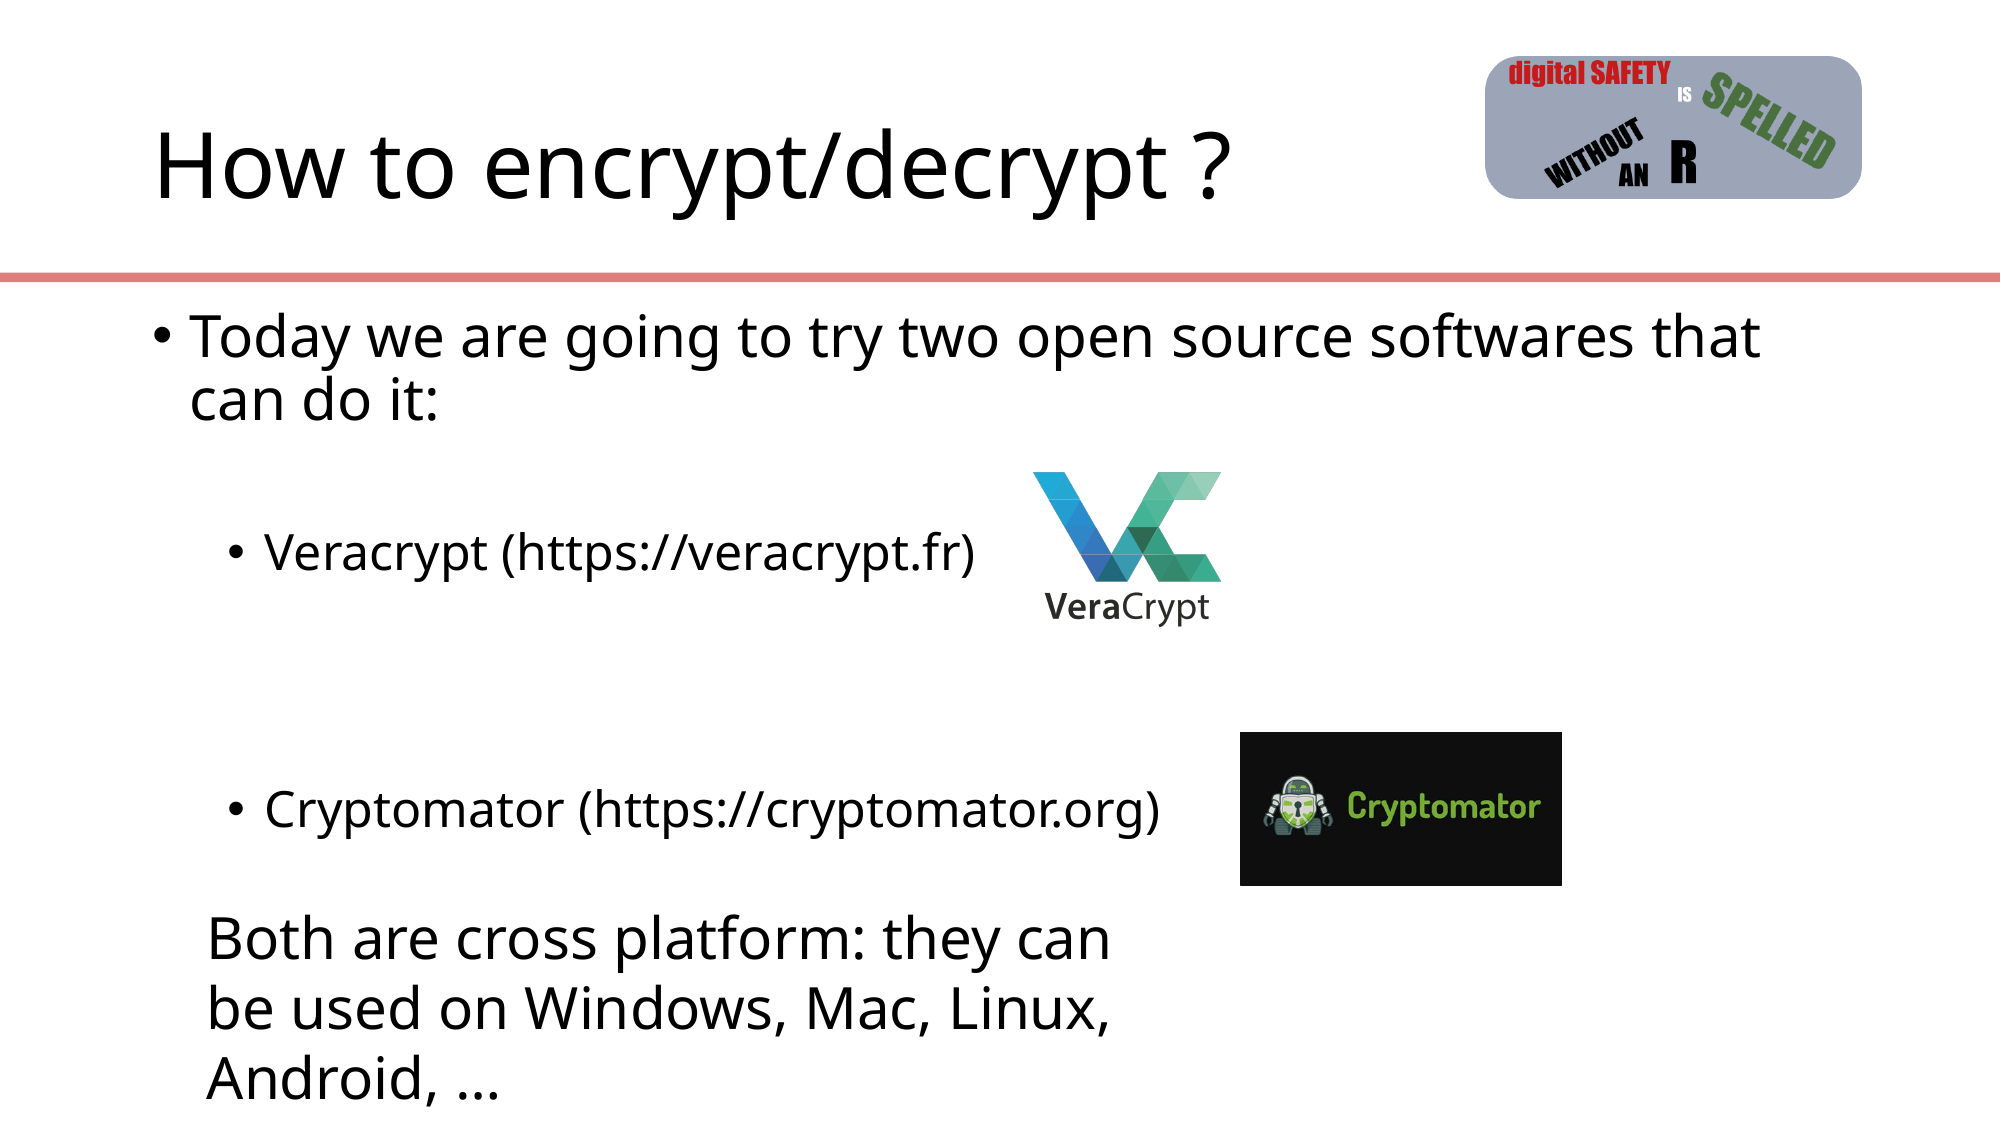

# How to encrypt/decrypt ?
Today we are going to try two open source softwares that can do it:
Veracrypt (https://veracrypt.fr)
Cryptomator (https://cryptomator.org)
Both are cross platform: they can be used on Windows, Mac, Linux, Android, …